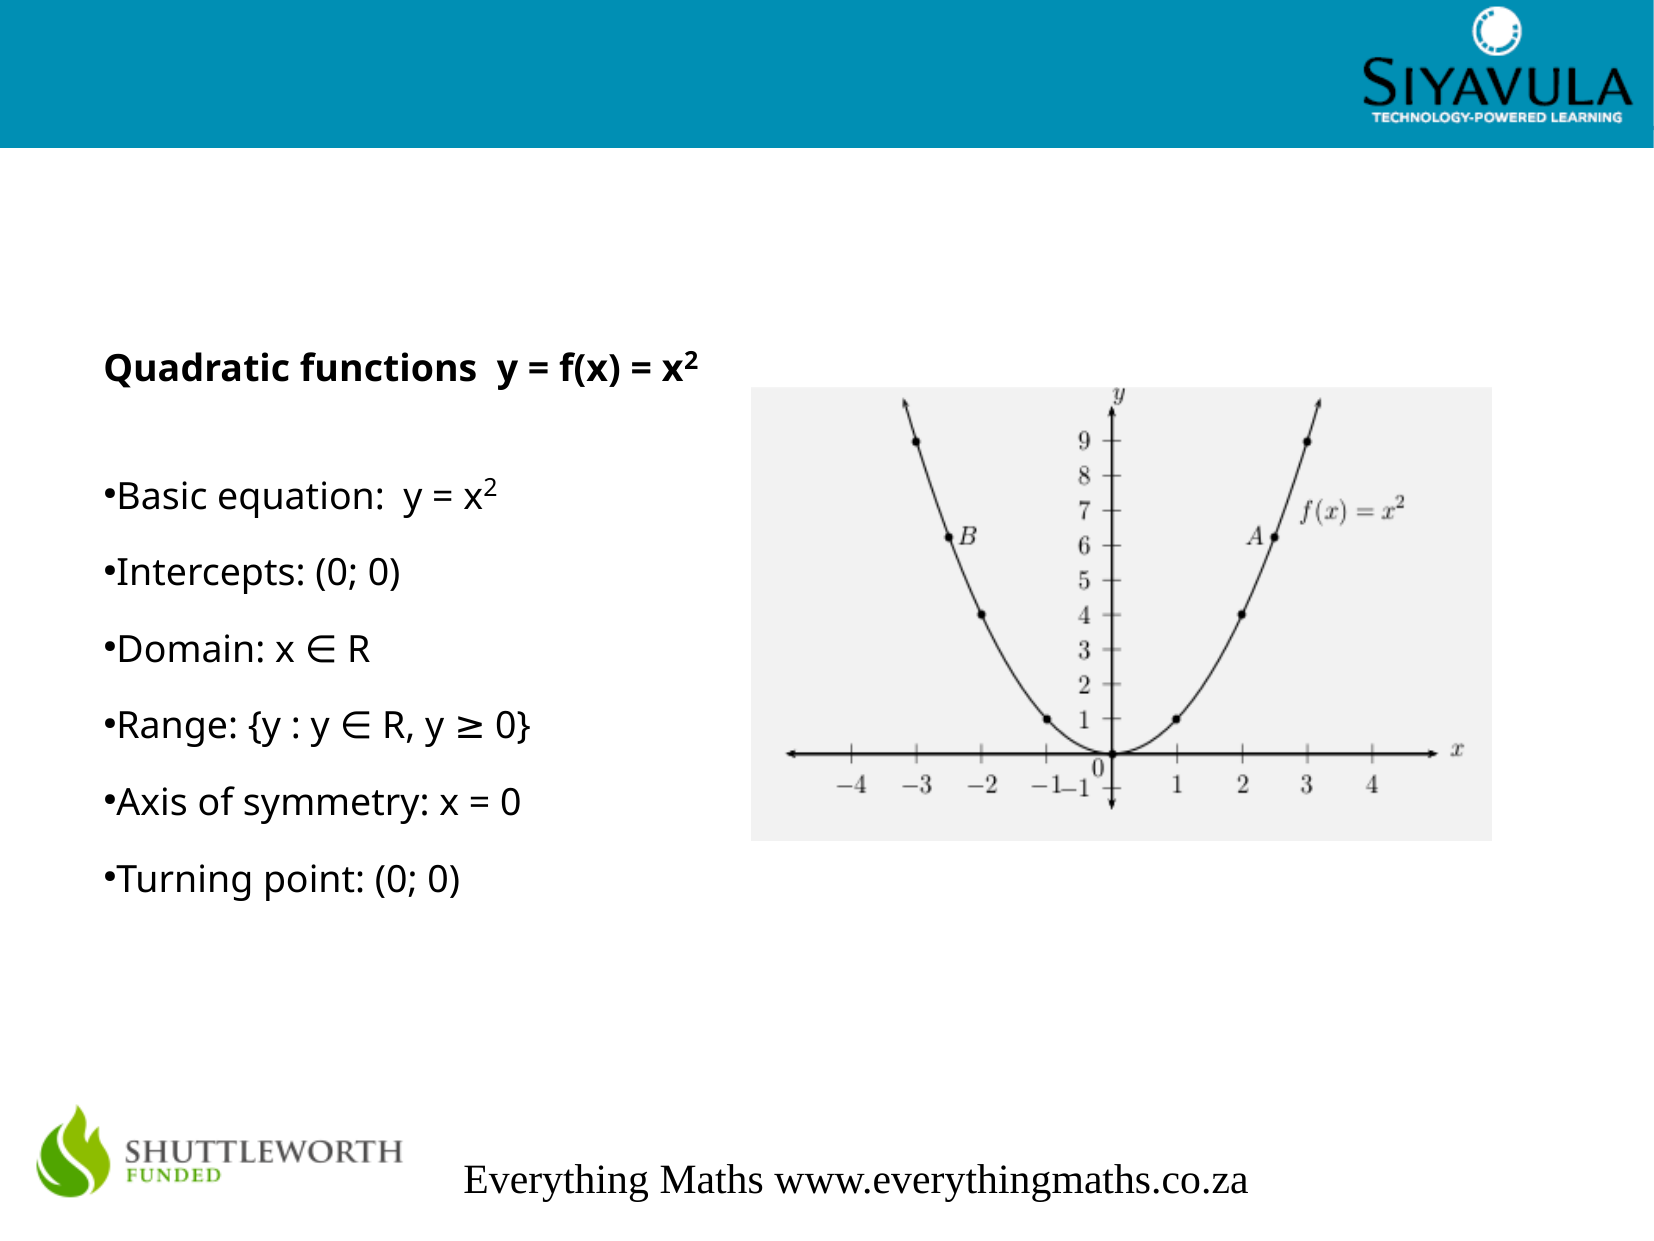

Quadratic functions y = f(x) = x2
Basic equation:	y = x2
Intercepts: (0; 0)
Domain: x ∈ R
Range: {y : y ∈ R, y ≥ 0}
Axis of symmetry: x = 0
Turning point: (0; 0)
Everything Maths www.everythingmaths.co.za